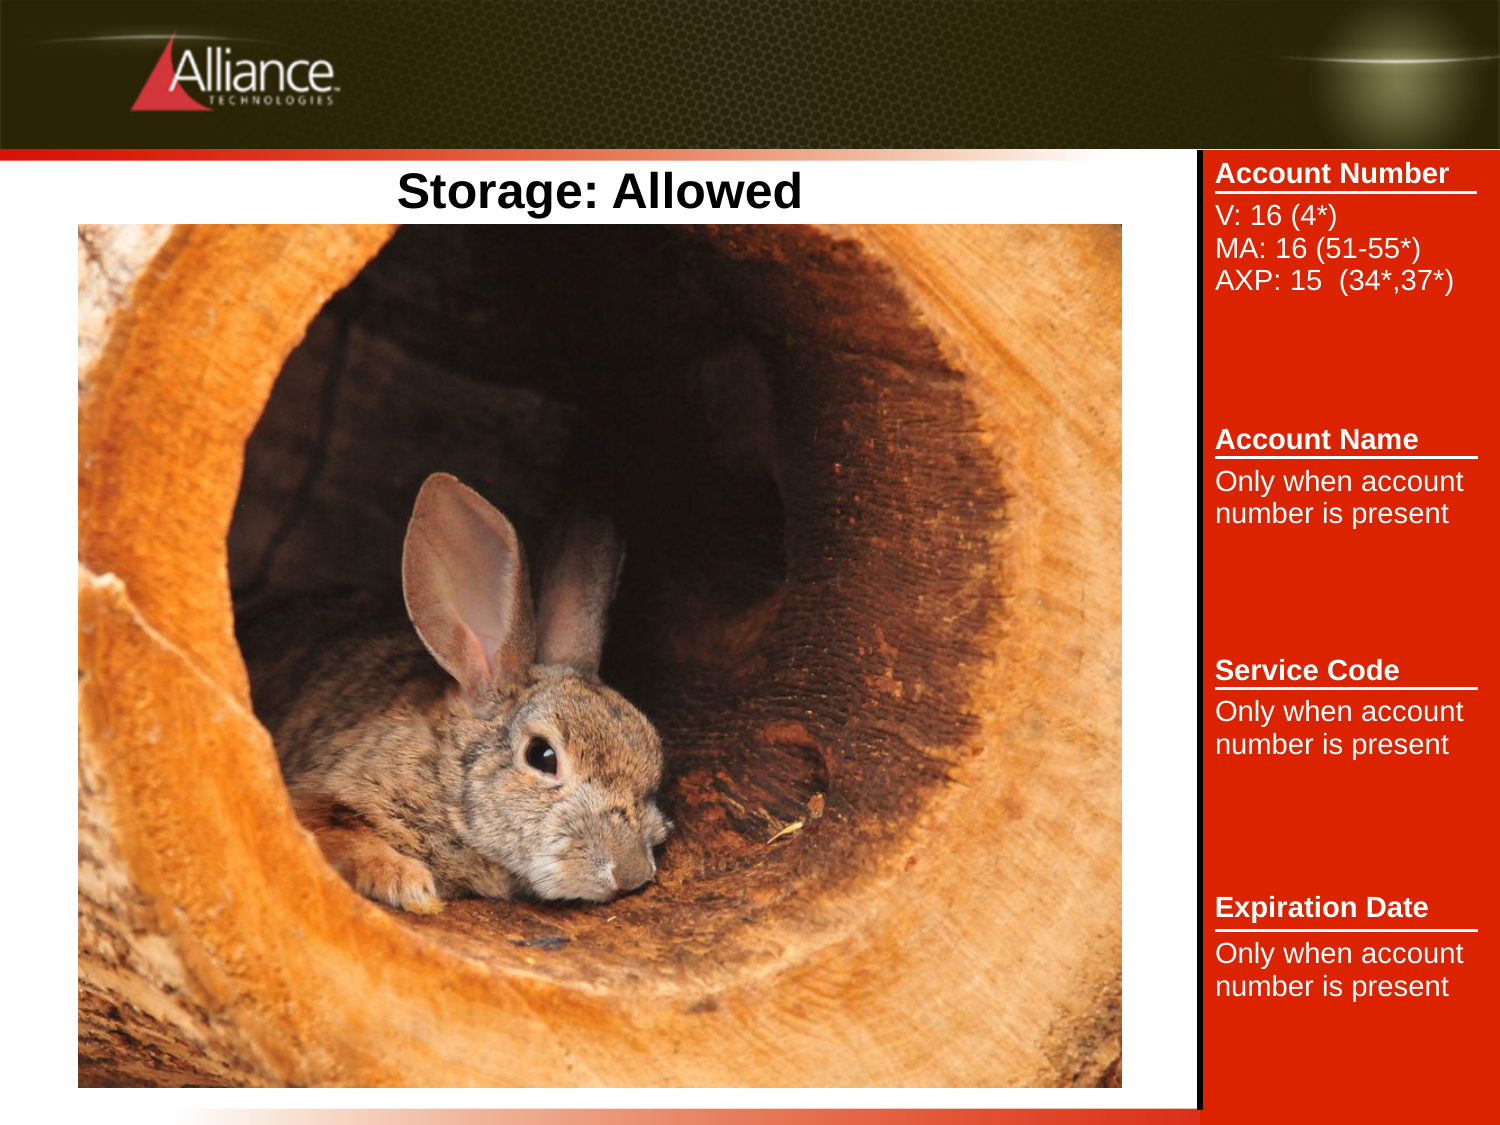

Account Number
Storage: Allowed
V: 16 (4*)
MA: 16 (51-55*)
AXP: 15 (34*,37*)
Account Name
Only when account number is present
Service Code
Only when account number is present
Expiration Date
Only when account number is present